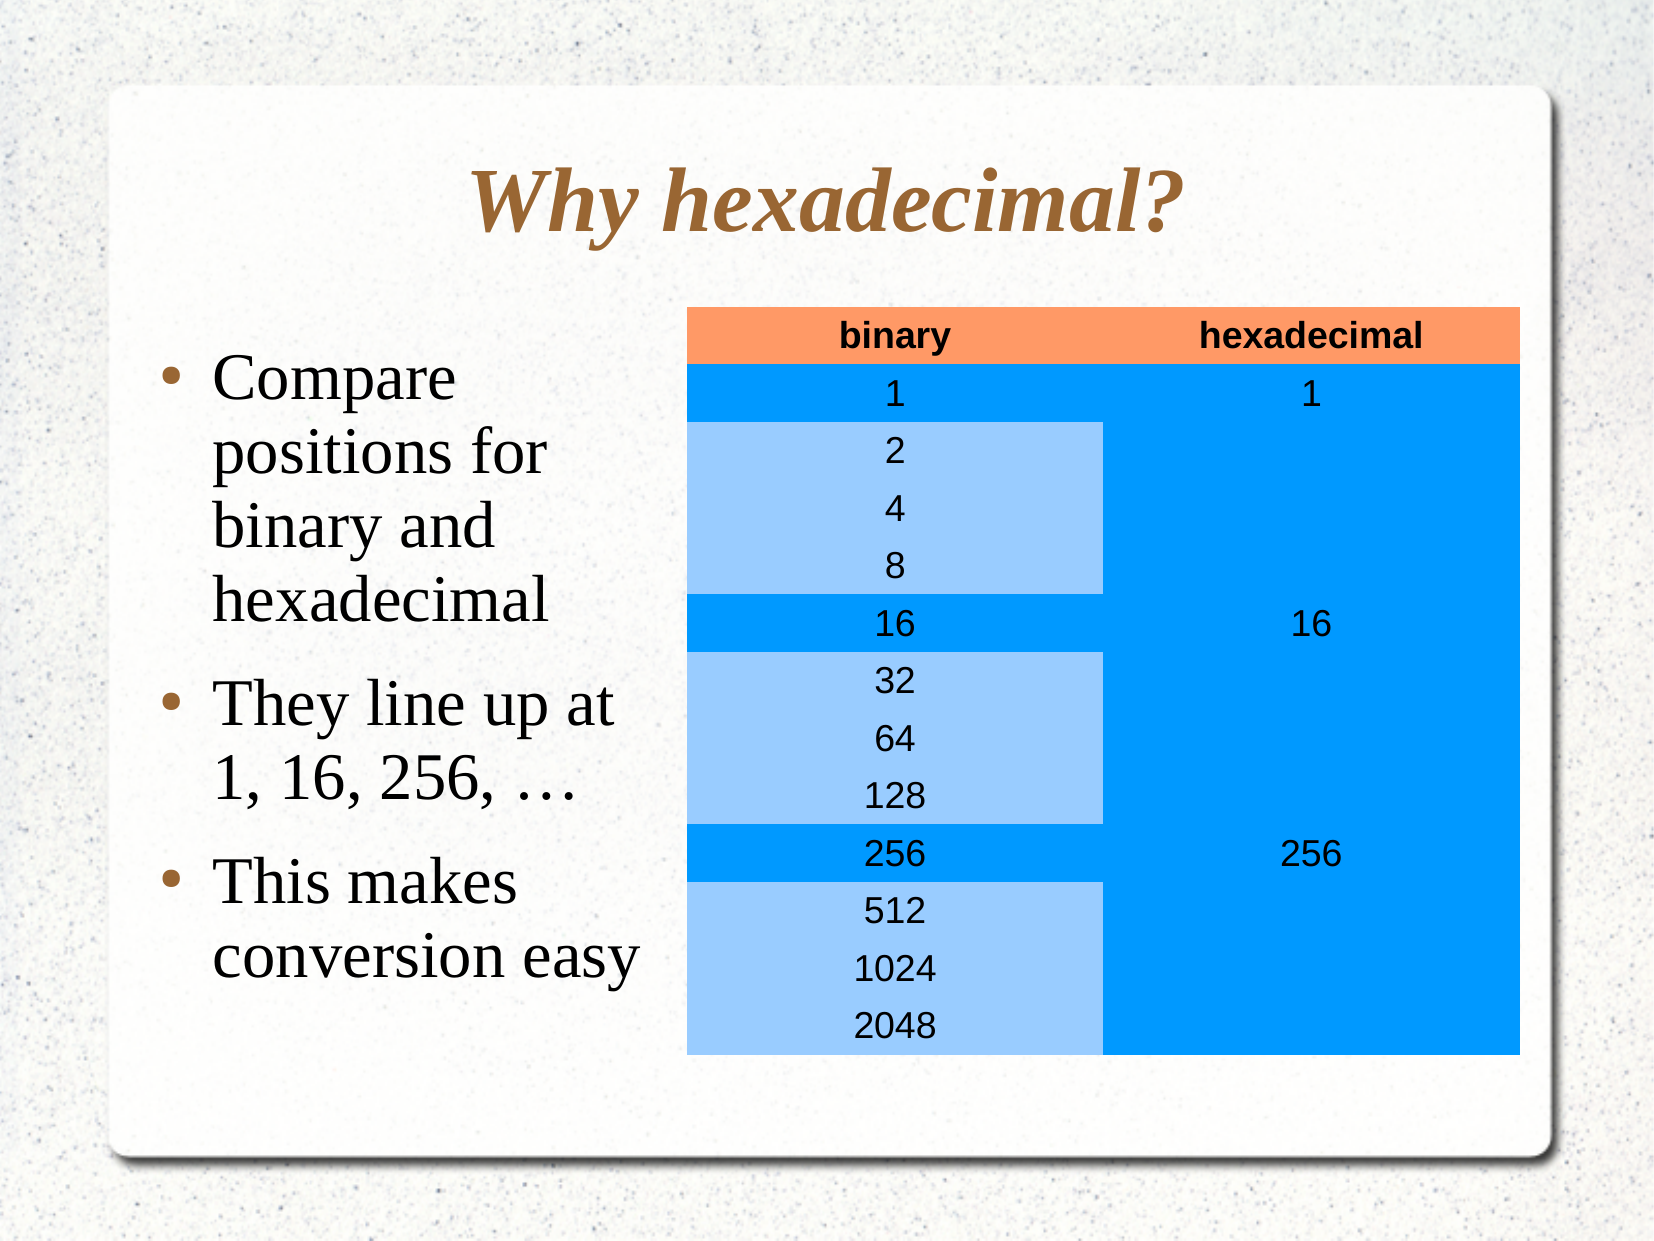

# Why hexadecimal?
| binary | hexadecimal |
| --- | --- |
| 1 | 1 |
| 2 | |
| 4 | |
| 8 | |
| 16 | 16 |
| 32 | |
| 64 | |
| 128 | |
| 256 | 256 |
| 512 | |
| 1024 | |
| 2048 | |
Compare positions for binary and hexadecimal
They line up at 1, 16, 256, …
This makes conversion easy